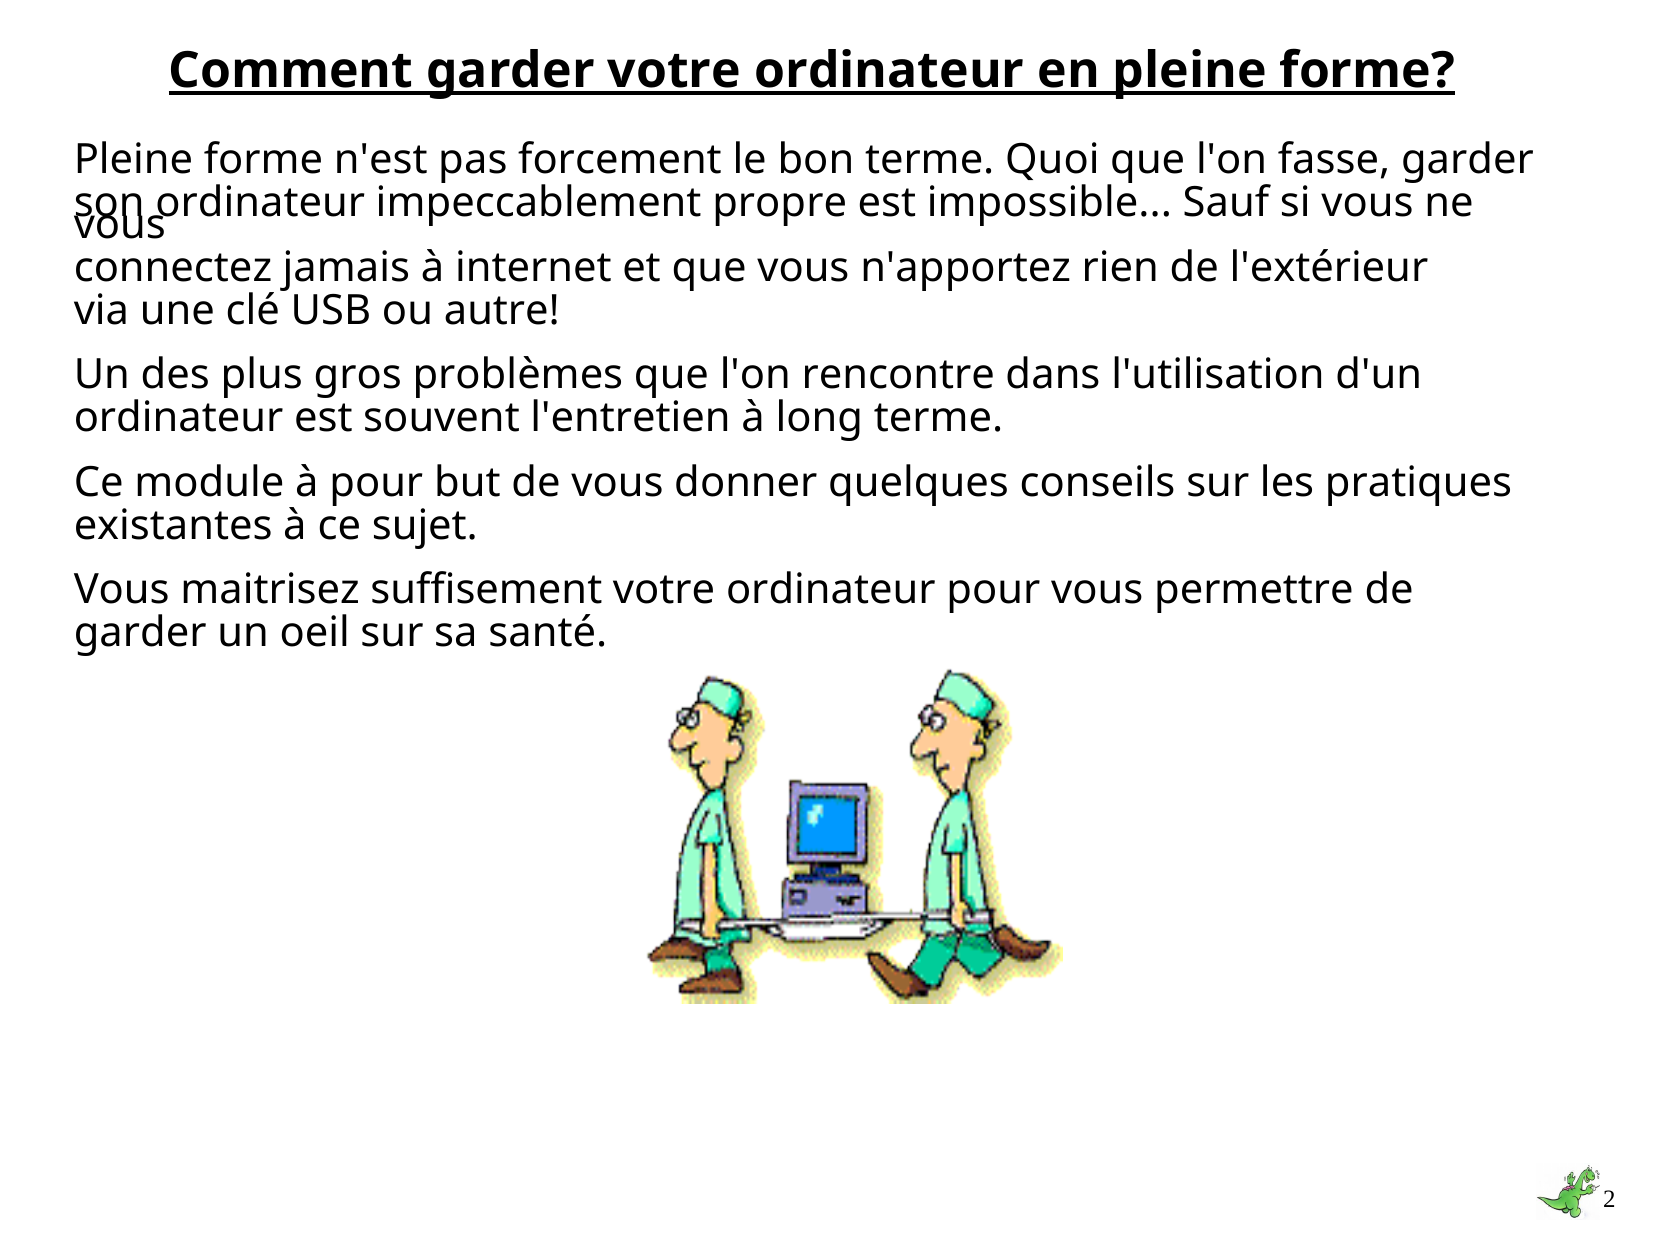

Comment garder votre ordinateur en pleine forme?
Pleine forme n'est pas forcement le bon terme. Quoi que l'on fasse, garder
son ordinateur impeccablement propre est impossible... Sauf si vous ne vous
connectez jamais à internet et que vous n'apportez rien de l'extérieur
via une clé USB ou autre!
Un des plus gros problèmes que l'on rencontre dans l'utilisation d'un
ordinateur est souvent l'entretien à long terme.
Ce module à pour but de vous donner quelques conseils sur les pratiques
existantes à ce sujet.
Vous maitrisez suffisement votre ordinateur pour vous permettre de
garder un oeil sur sa santé.
2